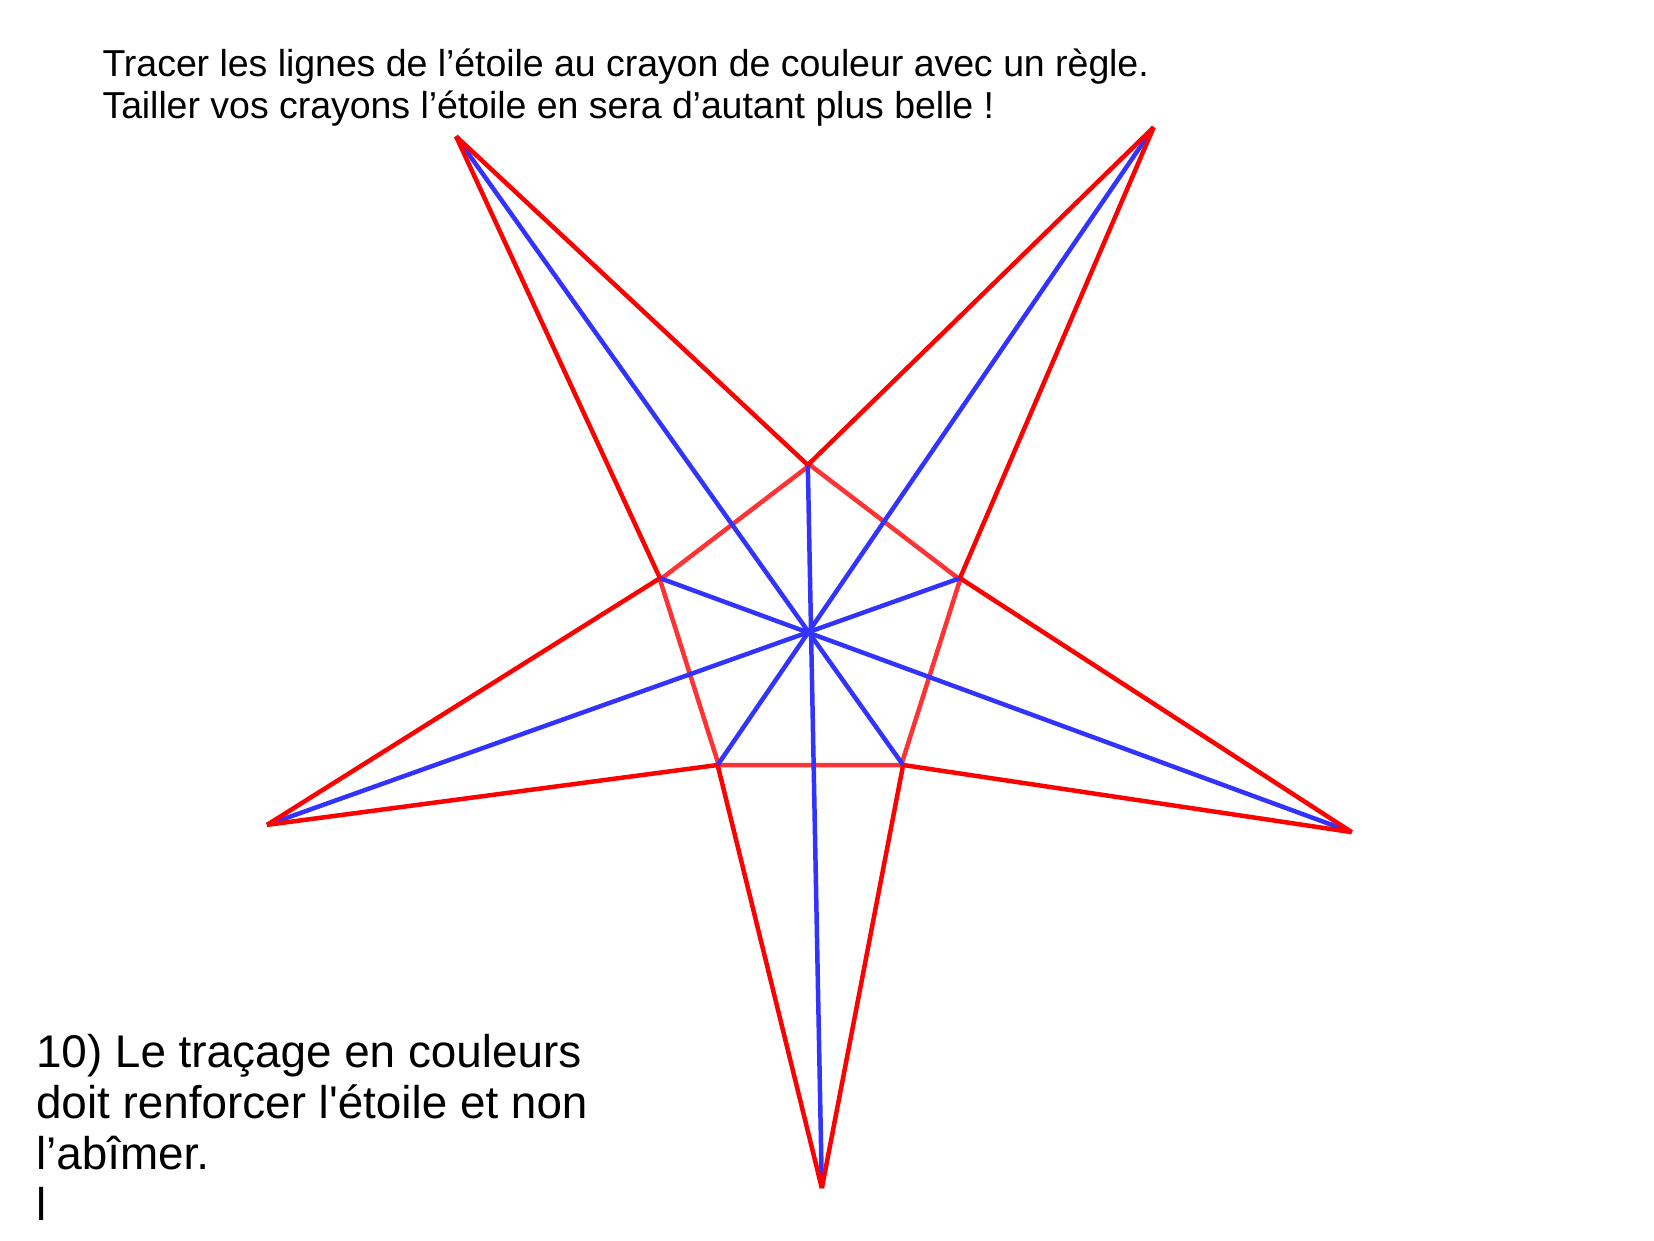

Tracer les lignes de l’étoile au crayon de couleur avec un règle.
Tailler vos crayons l’étoile en sera d’autant plus belle !
10) Le traçage en couleurs
doit renforcer l'étoile et non
l’abîmer.
l